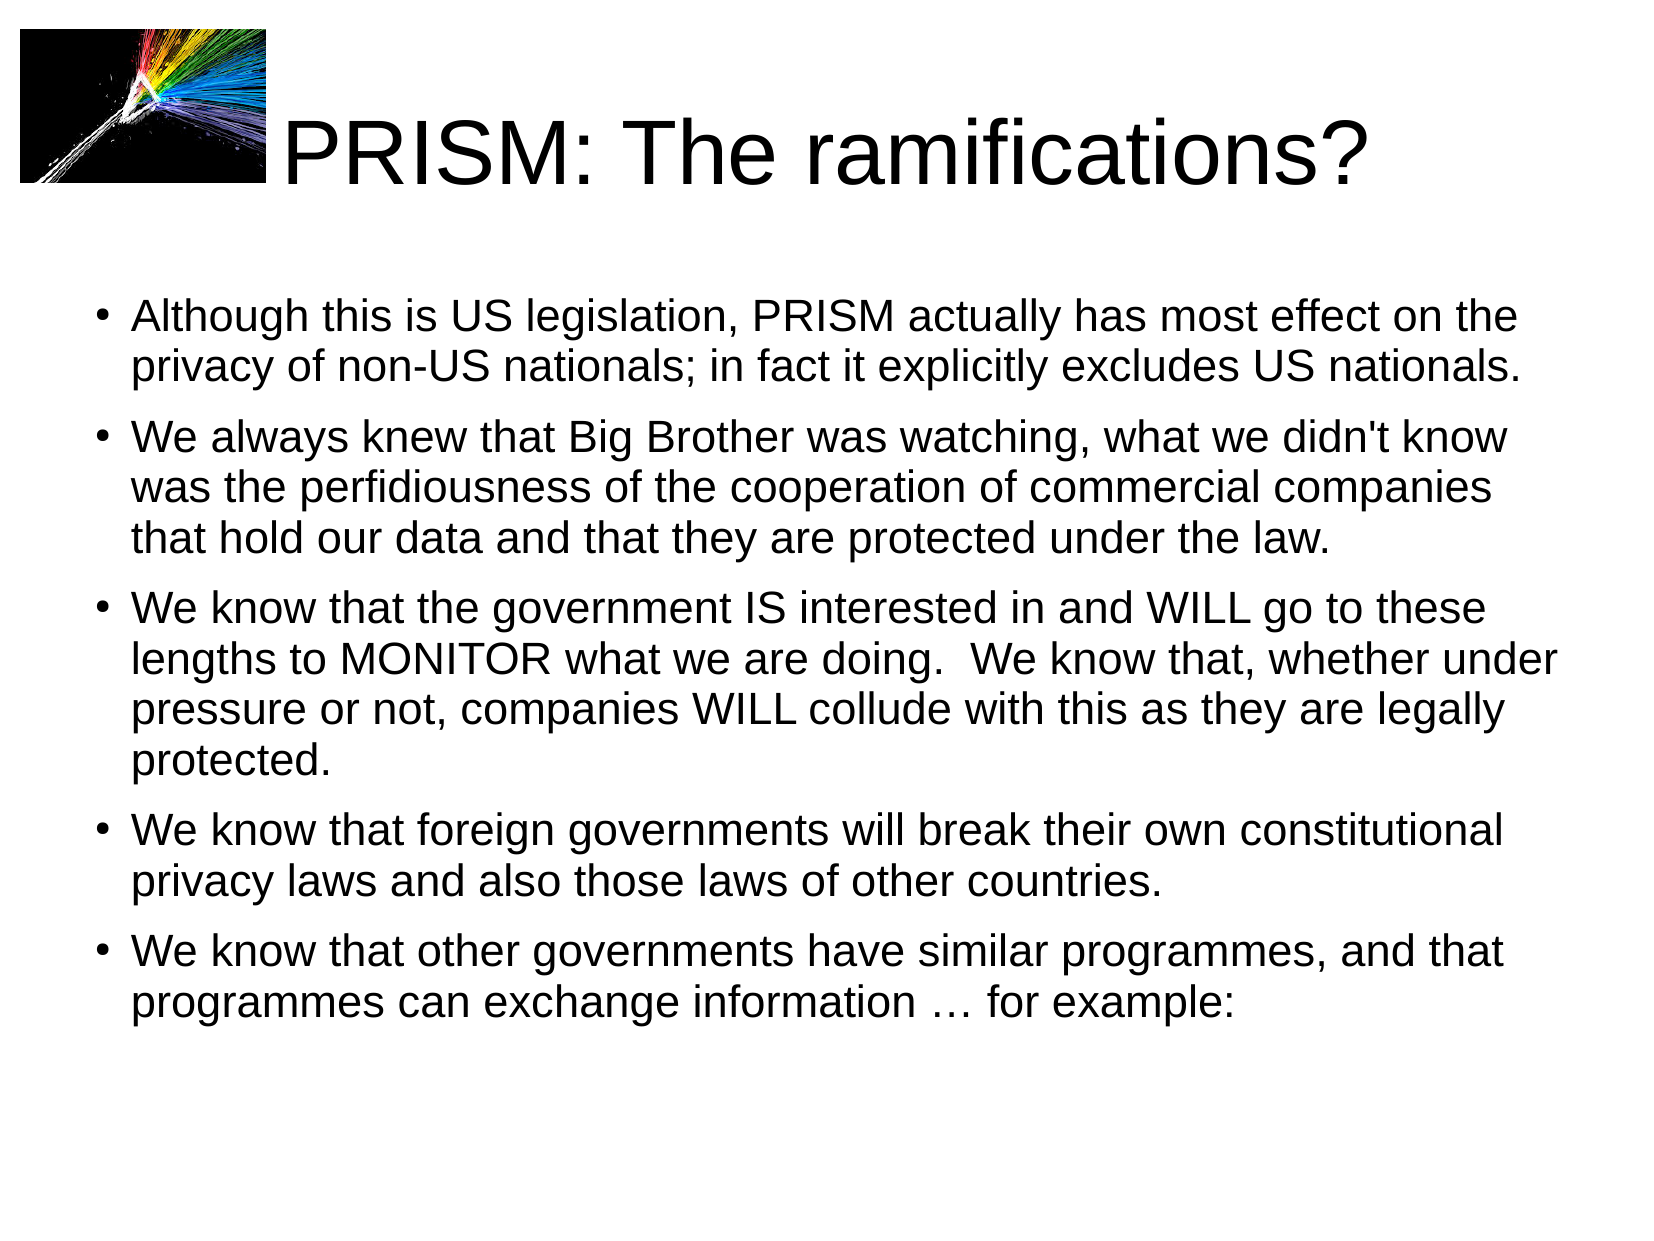

# PRISM: The ramifications?
Although this is US legislation, PRISM actually has most effect on the privacy of non-US nationals; in fact it explicitly excludes US nationals.
We always knew that Big Brother was watching, what we didn't know was the perfidiousness of the cooperation of commercial companies that hold our data and that they are protected under the law.
We know that the government IS interested in and WILL go to these lengths to MONITOR what we are doing. We know that, whether under pressure or not, companies WILL collude with this as they are legally protected.
We know that foreign governments will break their own constitutional privacy laws and also those laws of other countries.
We know that other governments have similar programmes, and that programmes can exchange information … for example: